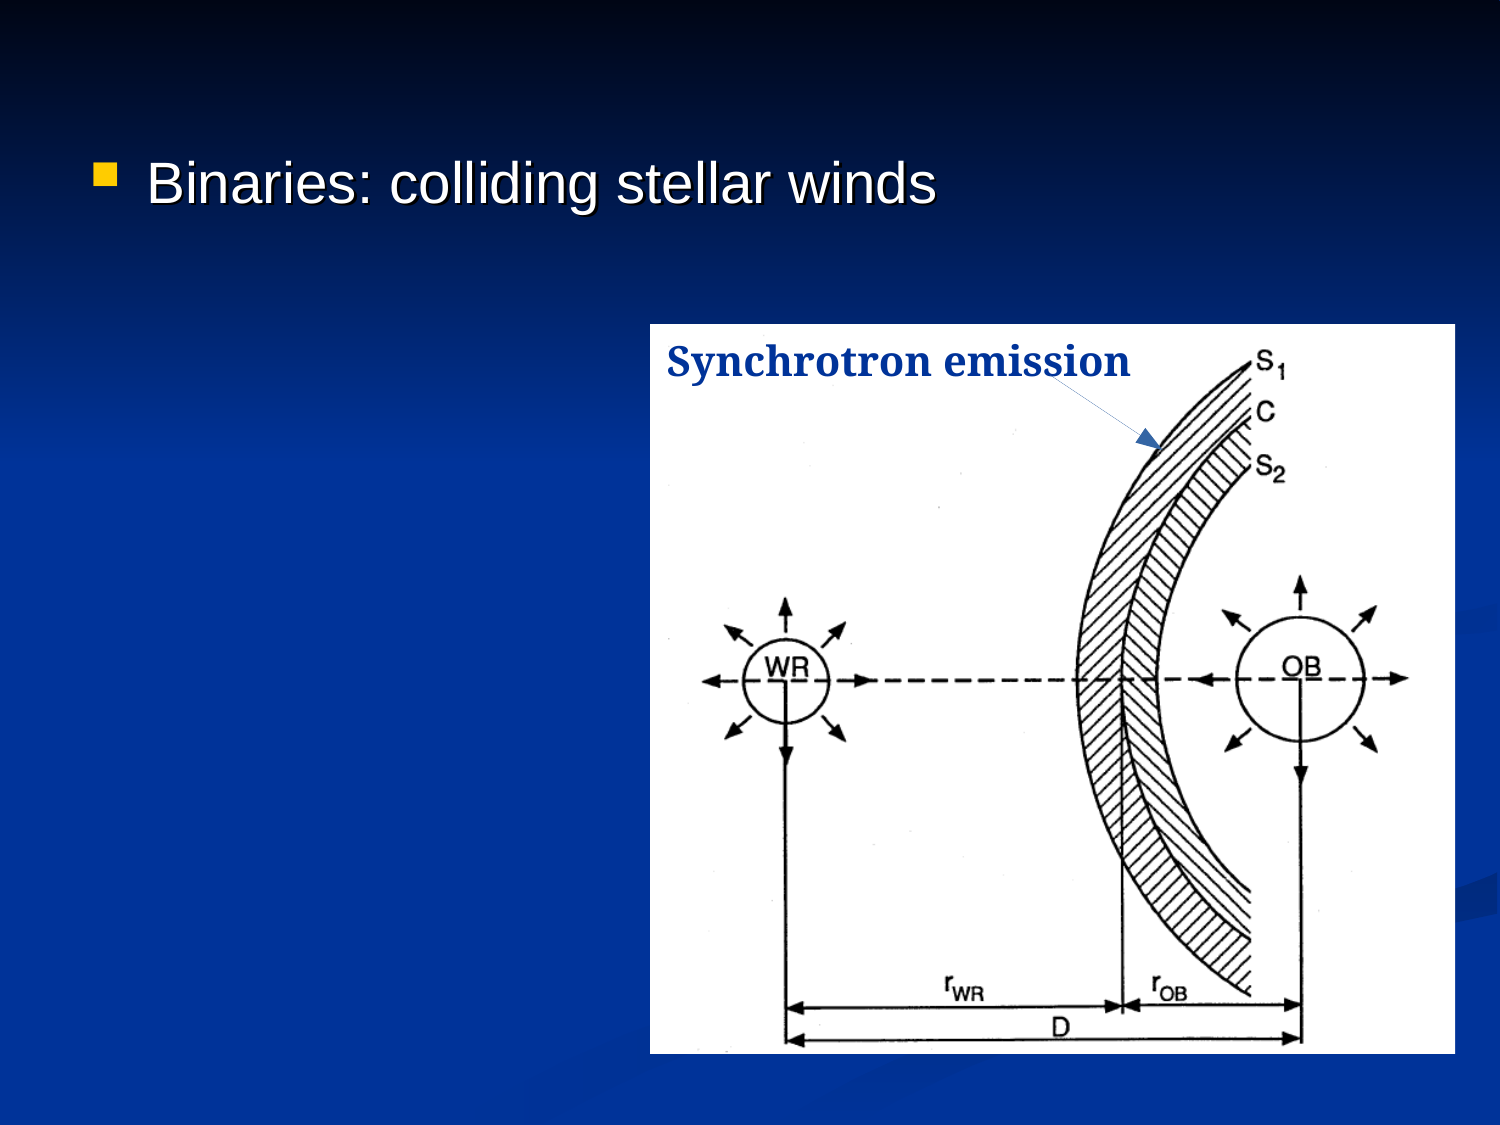

# Binaries: colliding stellar winds
Synchrotron emission